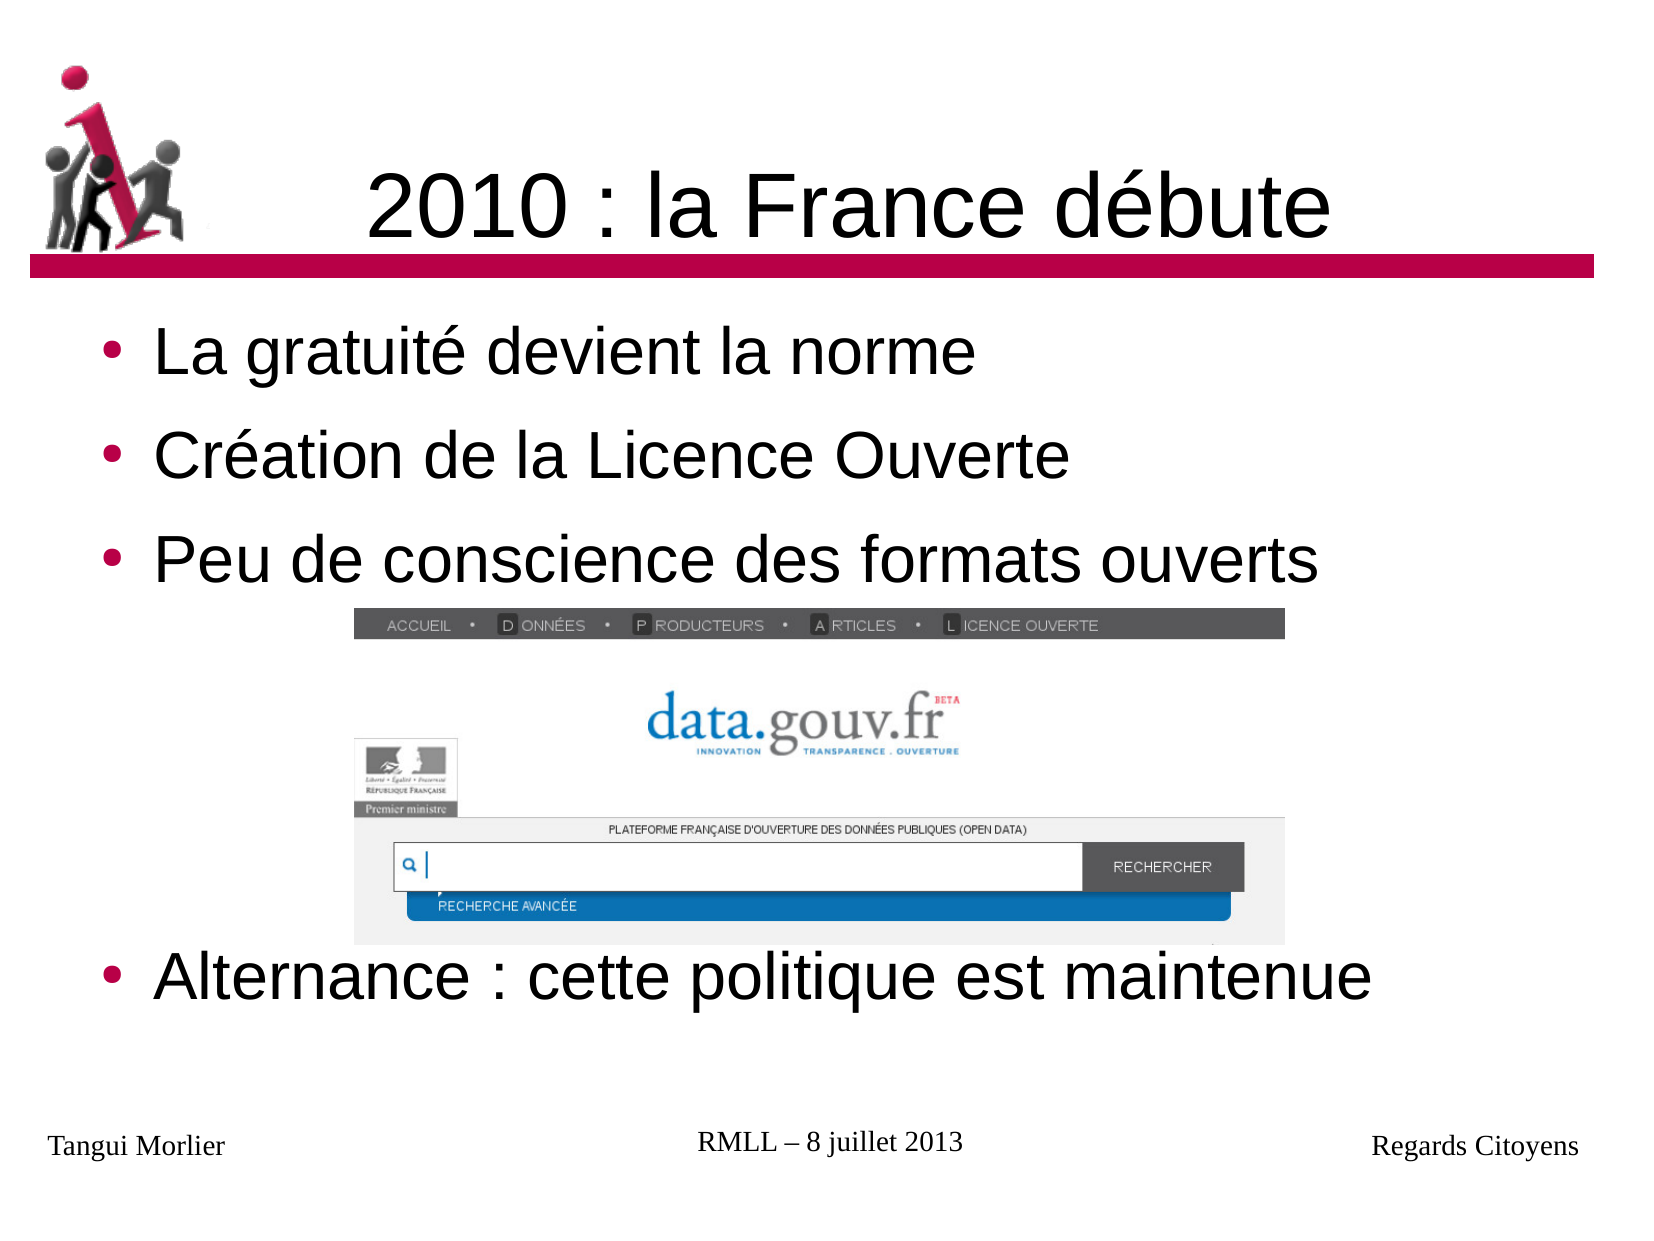

# 2010 : la France débute
La gratuité devient la norme
Création de la Licence Ouverte
Peu de conscience des formats ouverts
Alternance : cette politique est maintenue